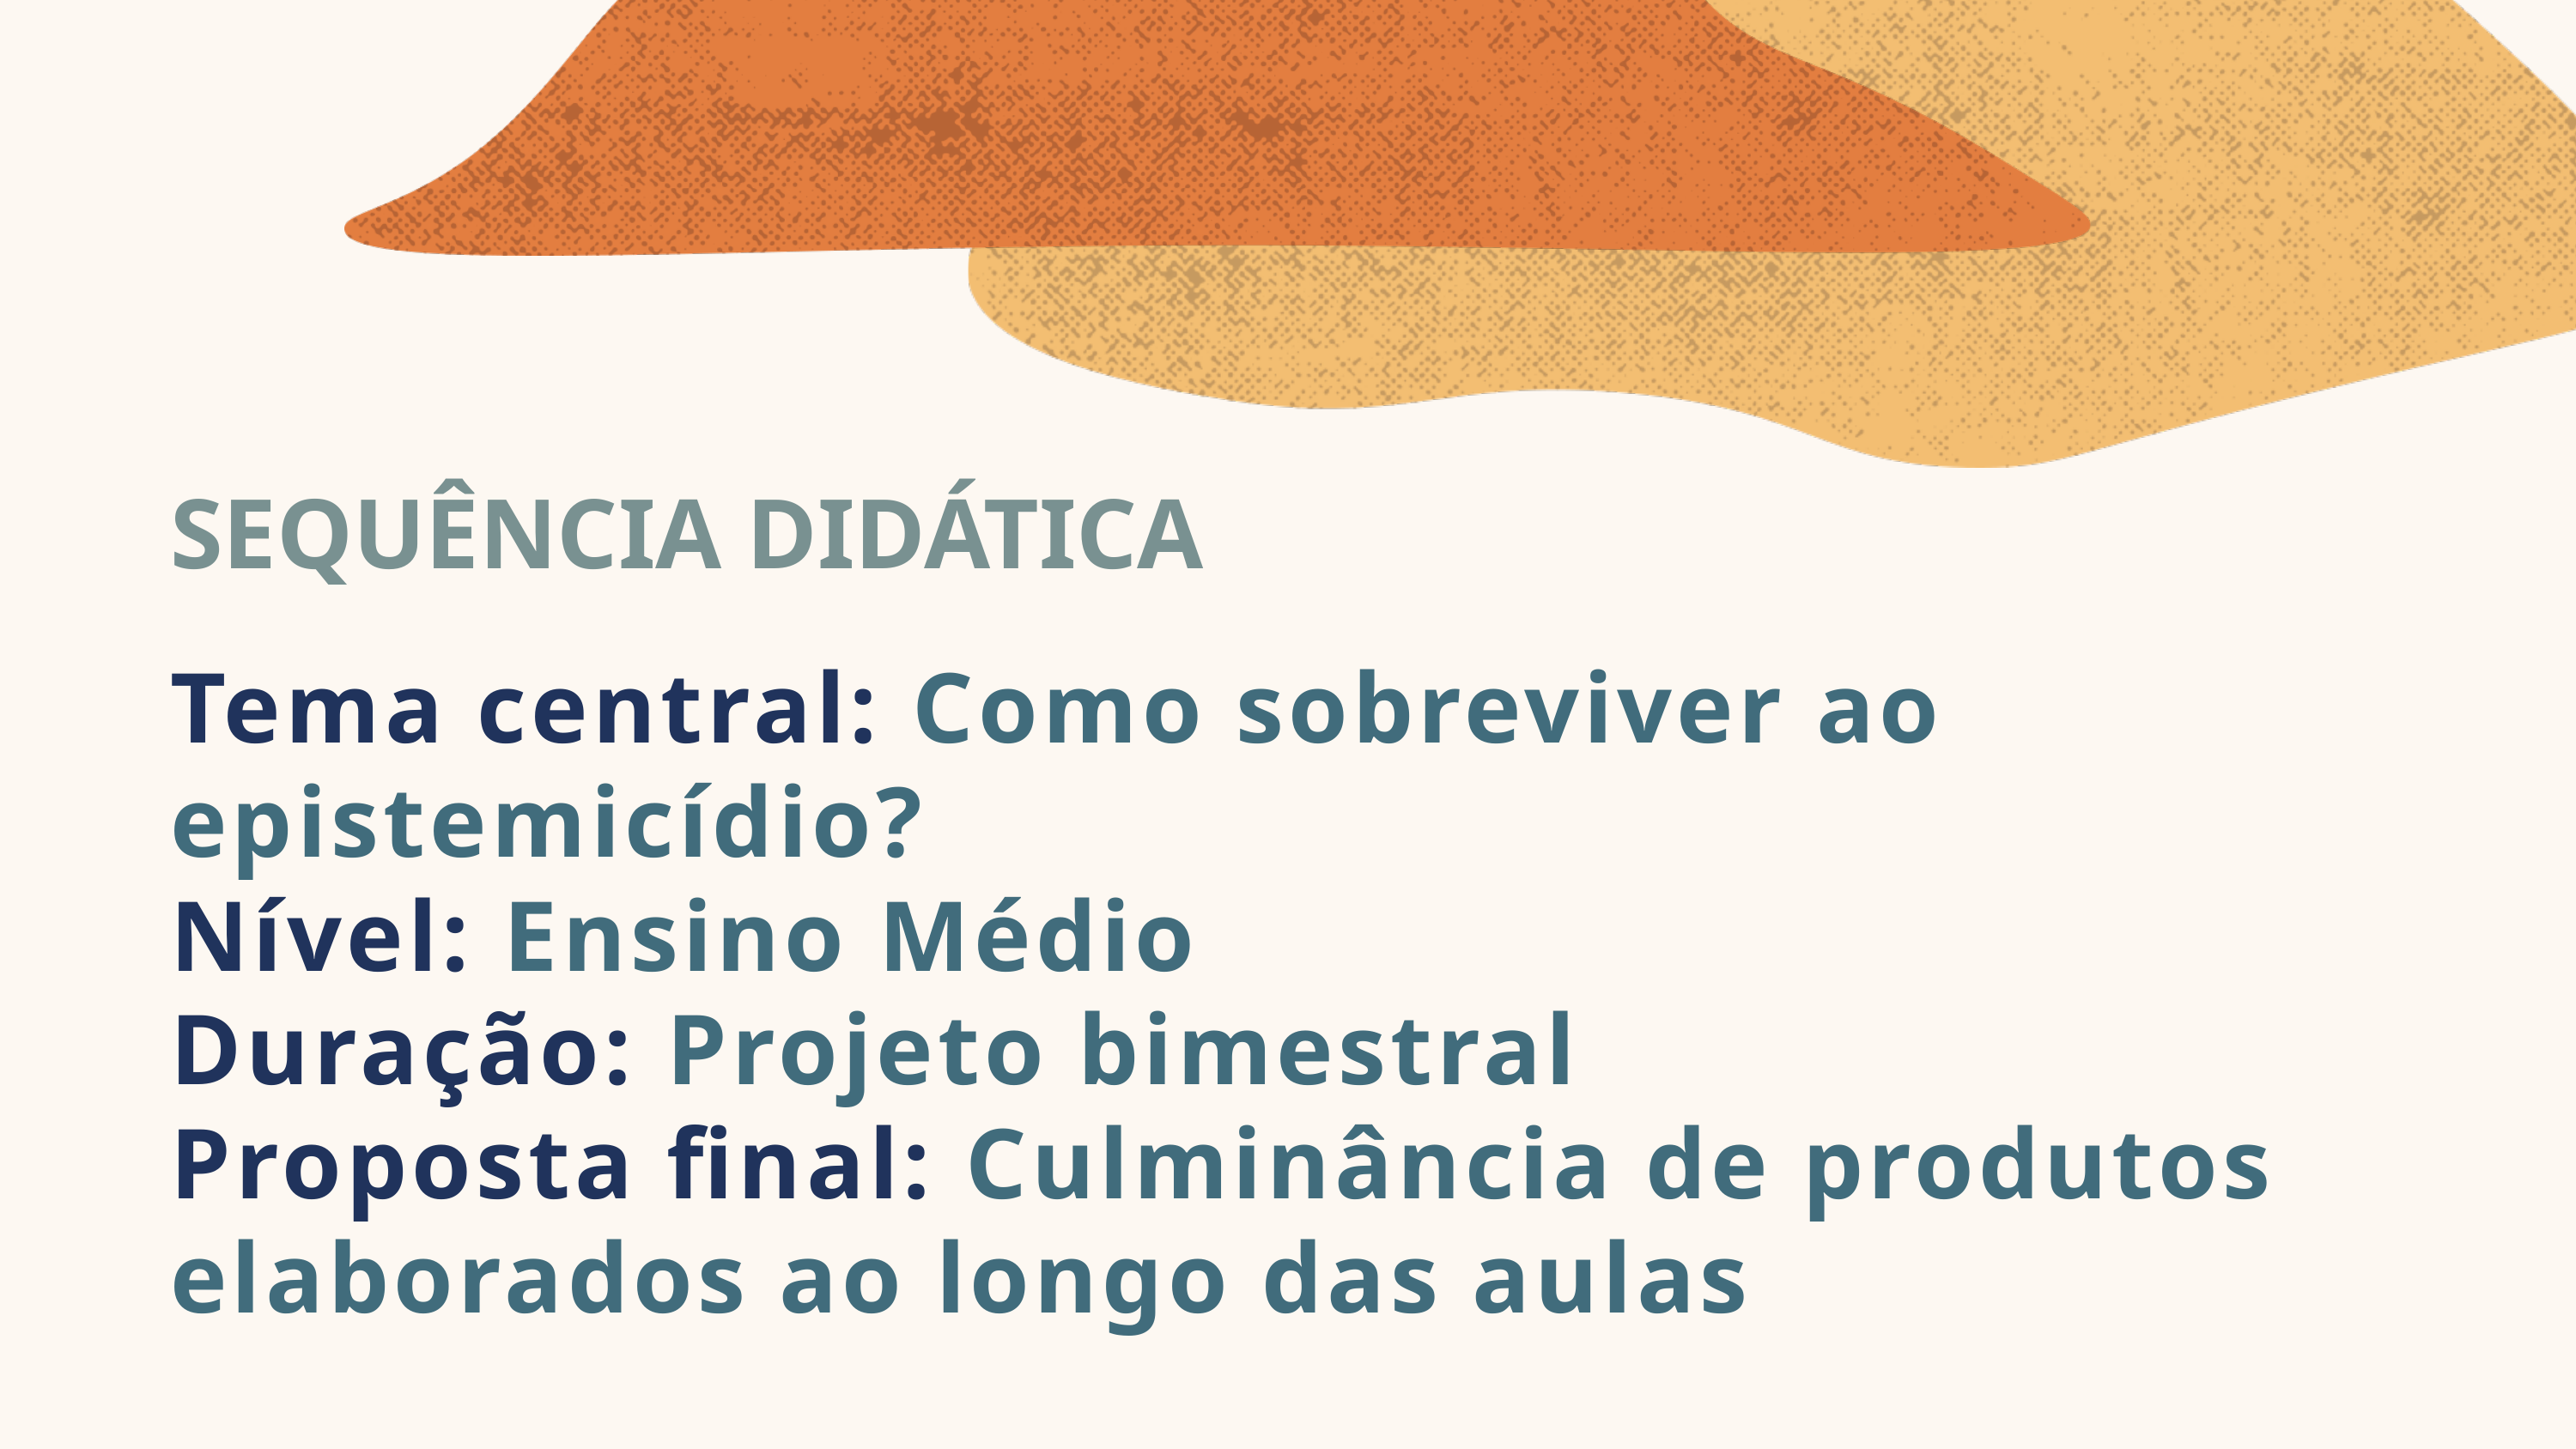

SEQUÊNCIA DIDÁTICA
Tema central: Como sobreviver ao epistemicídio?
Nível: Ensino Médio
Duração: Projeto bimestral
Proposta final: Culminância de produtos elaborados ao longo das aulas